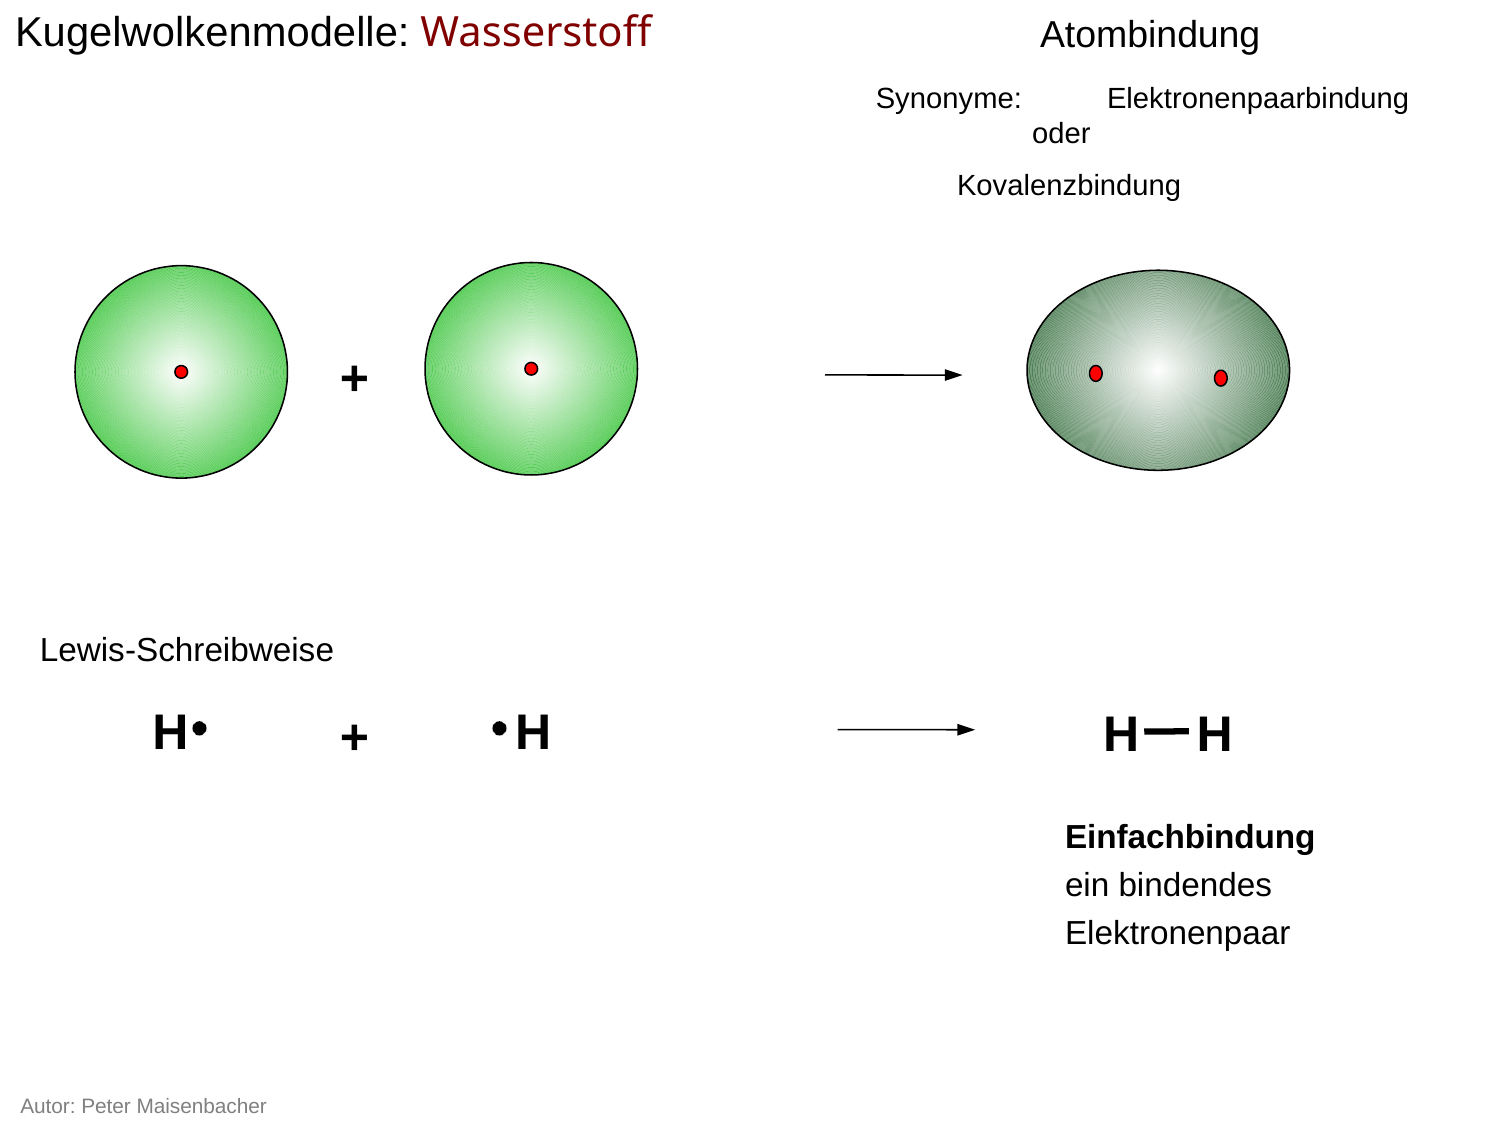

Kugelwolkenmodelle: Wasserstoff
Atombindung
Synonyme: 	Elektronenpaarbindung oder
	Kovalenzbindung
+
Lewis-Schreibweise
H
H
H
H
+
Einfachbindung
ein bindendes
Elektronenpaar
Autor: Peter Maisenbacher